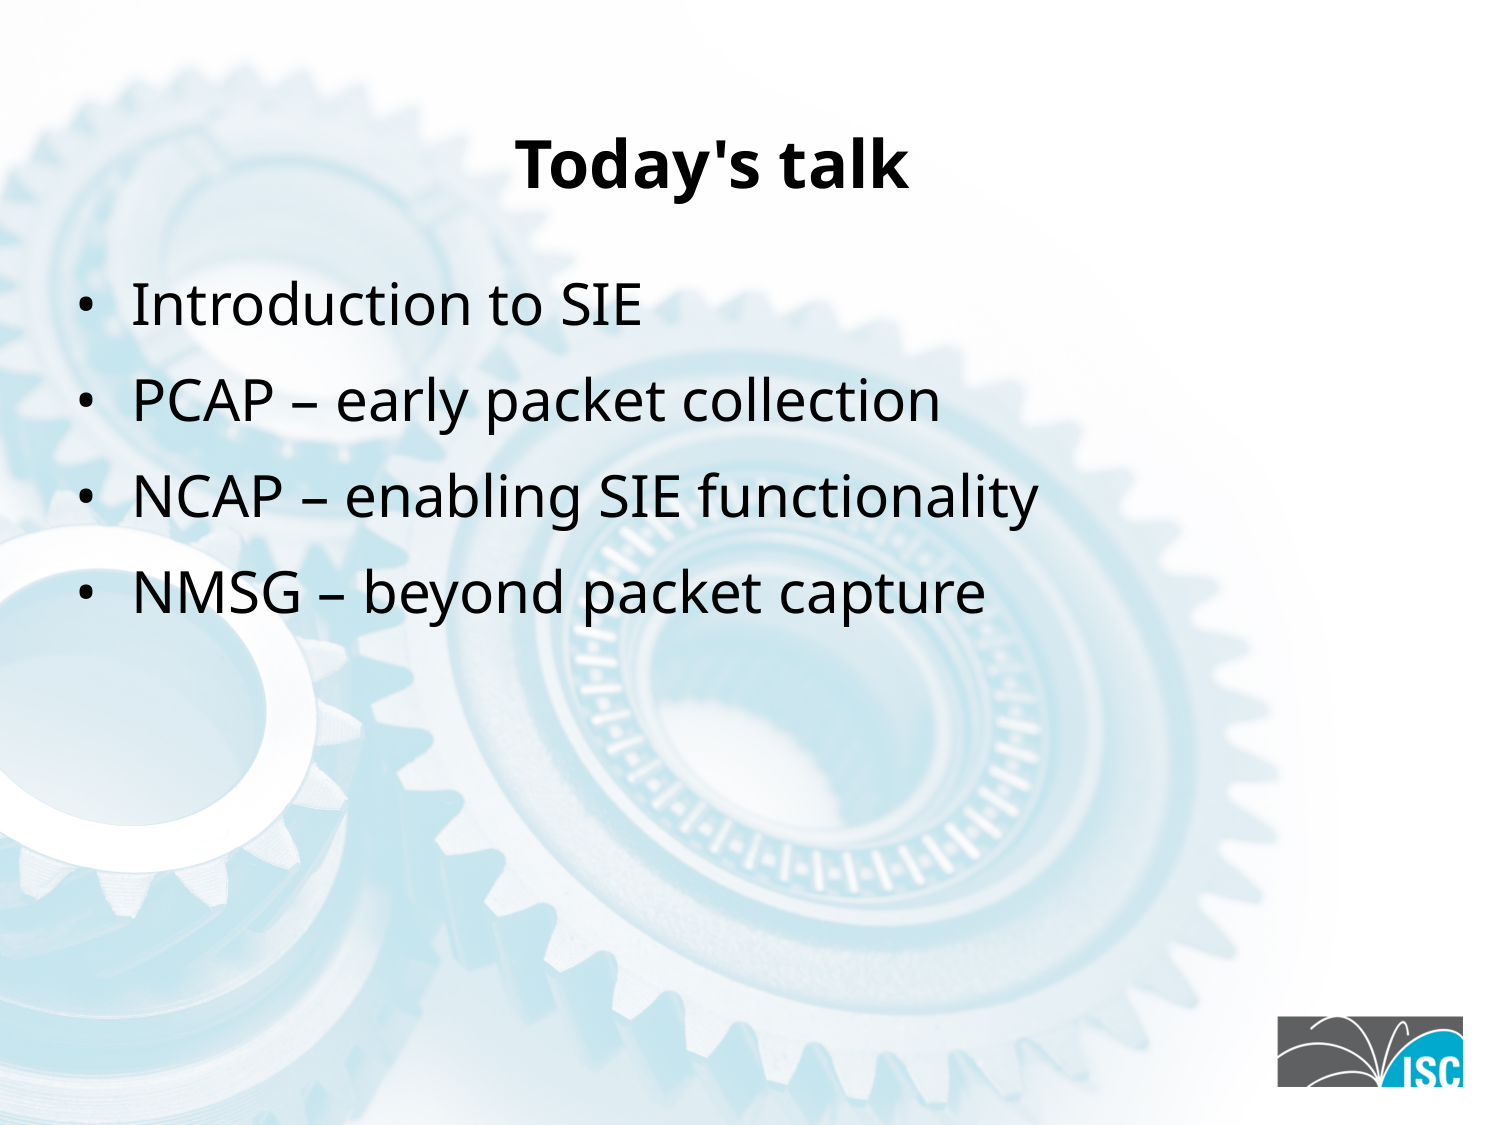

# Today's talk
Introduction to SIE
PCAP – early packet collection
NCAP – enabling SIE functionality
NMSG – beyond packet capture